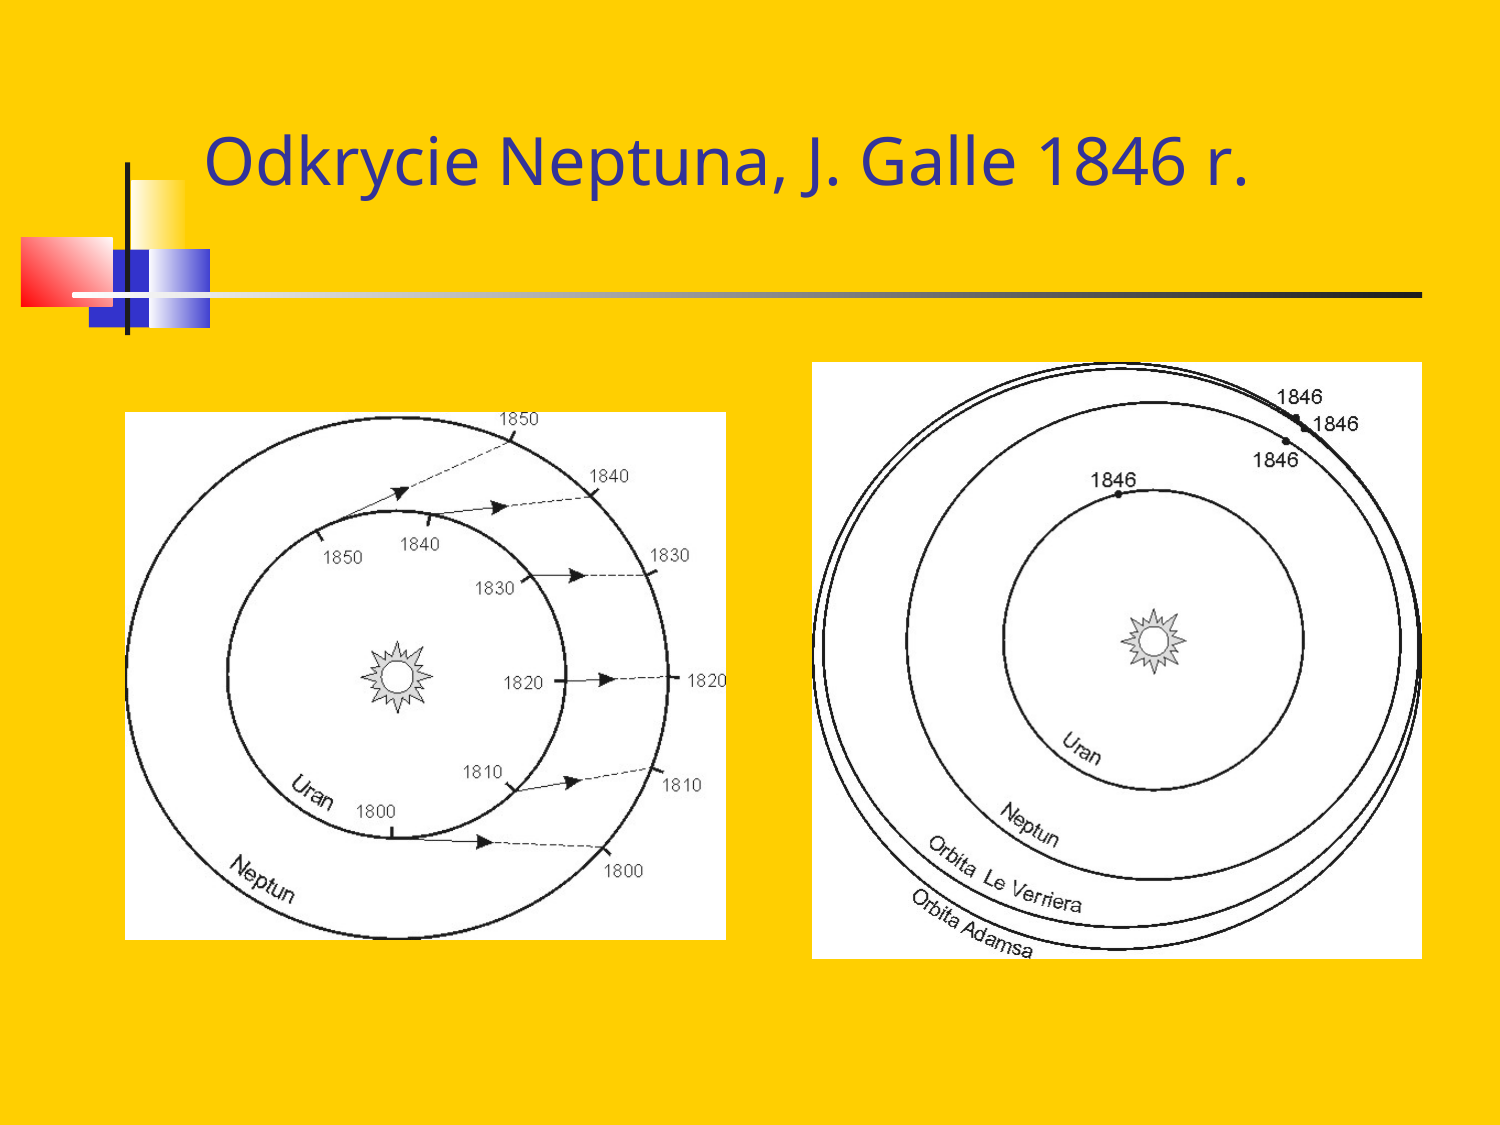

# Odkrycie Neptuna, J. Galle 1846 r.